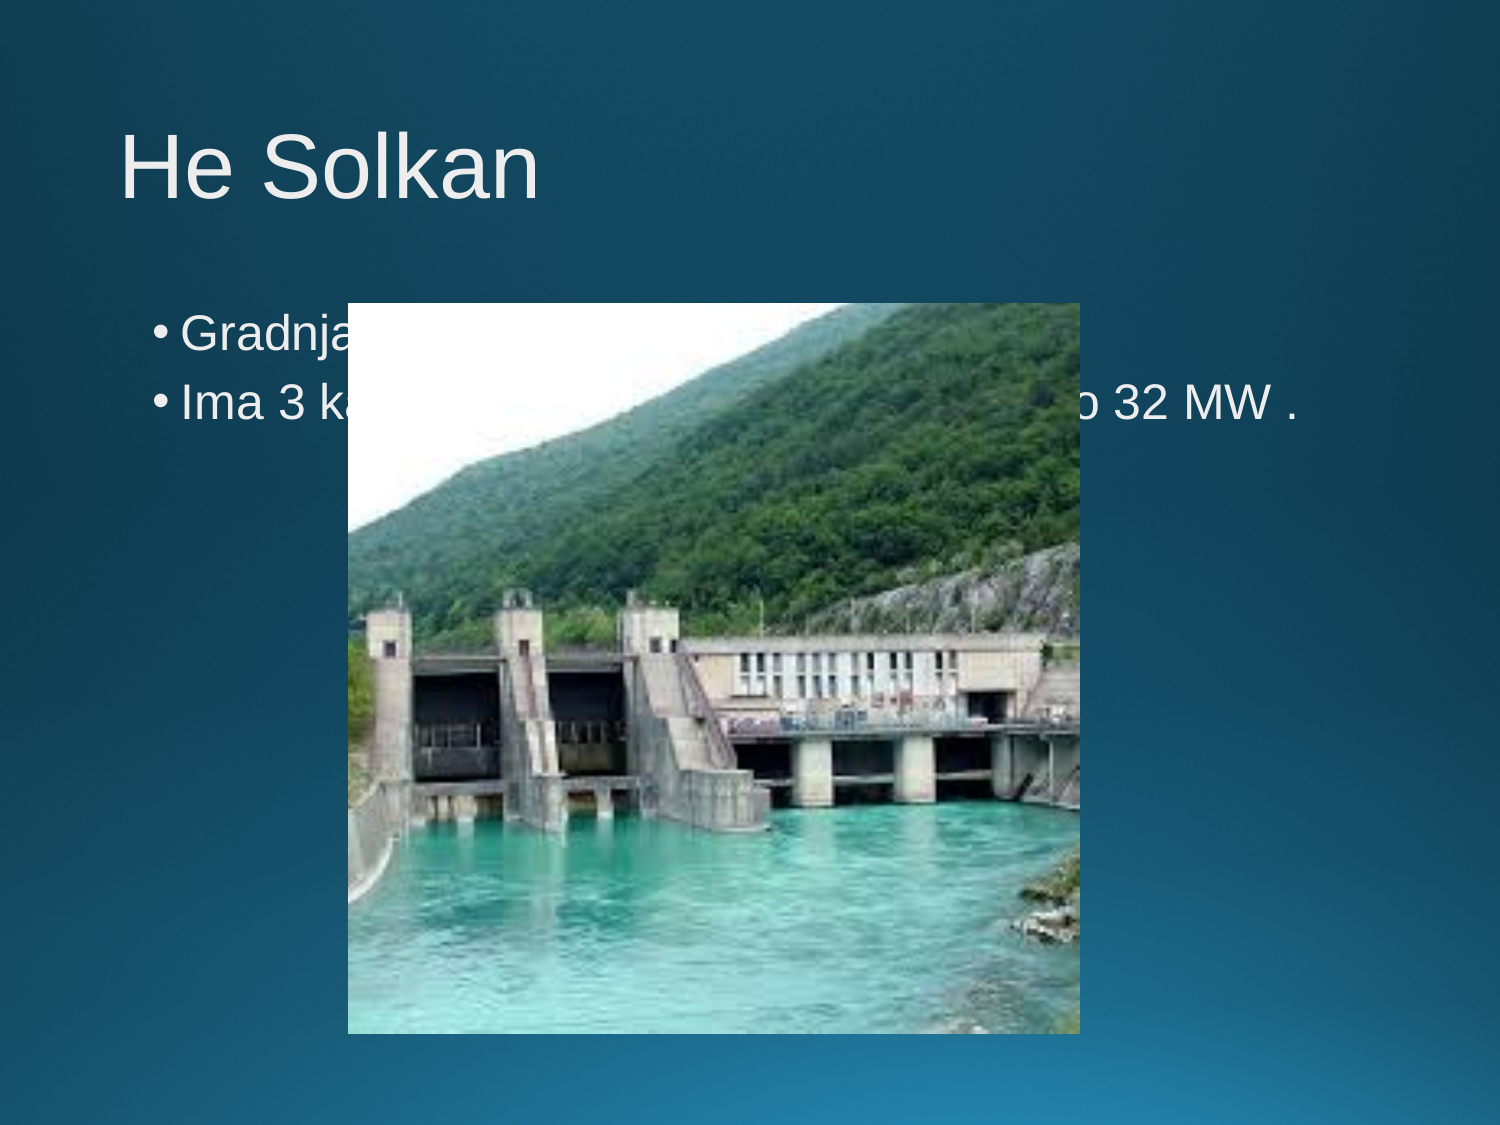

# He Solkan
Gradnja je bila od leta 1981 do 1984.
Ima 3 kaplanove turbine in deluje z močjo 32 MW .